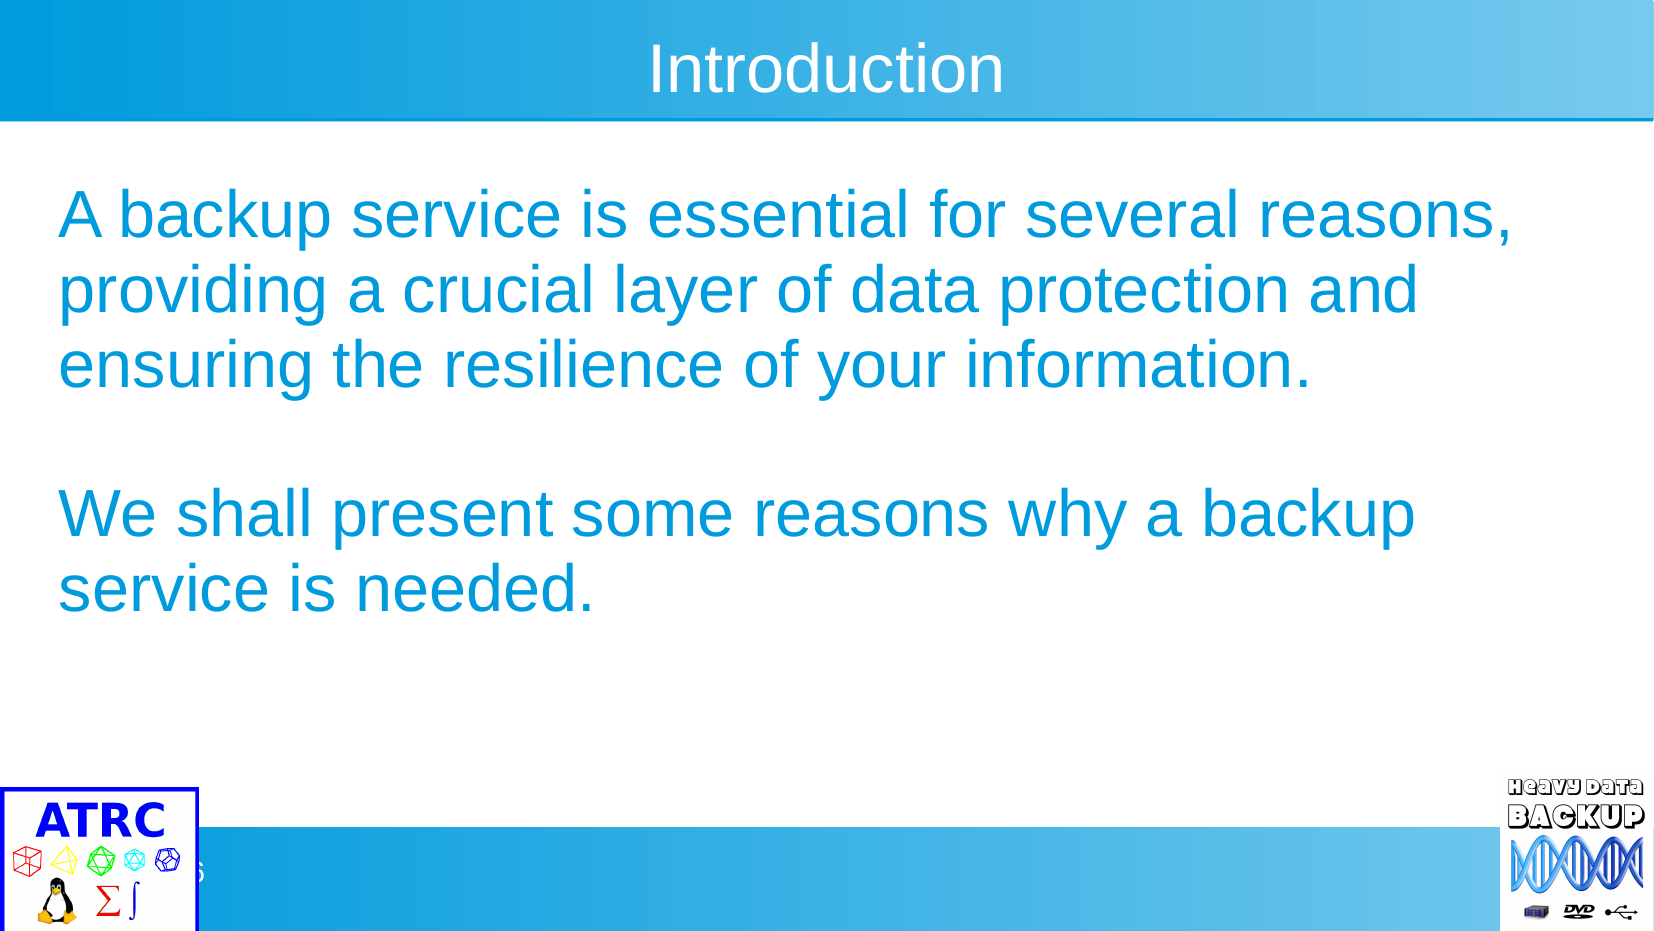

# Introduction
A backup service is essential for several reasons, providing a crucial layer of data protection and ensuring the resilience of your information.
We shall present some reasons why a backup service is needed.
2